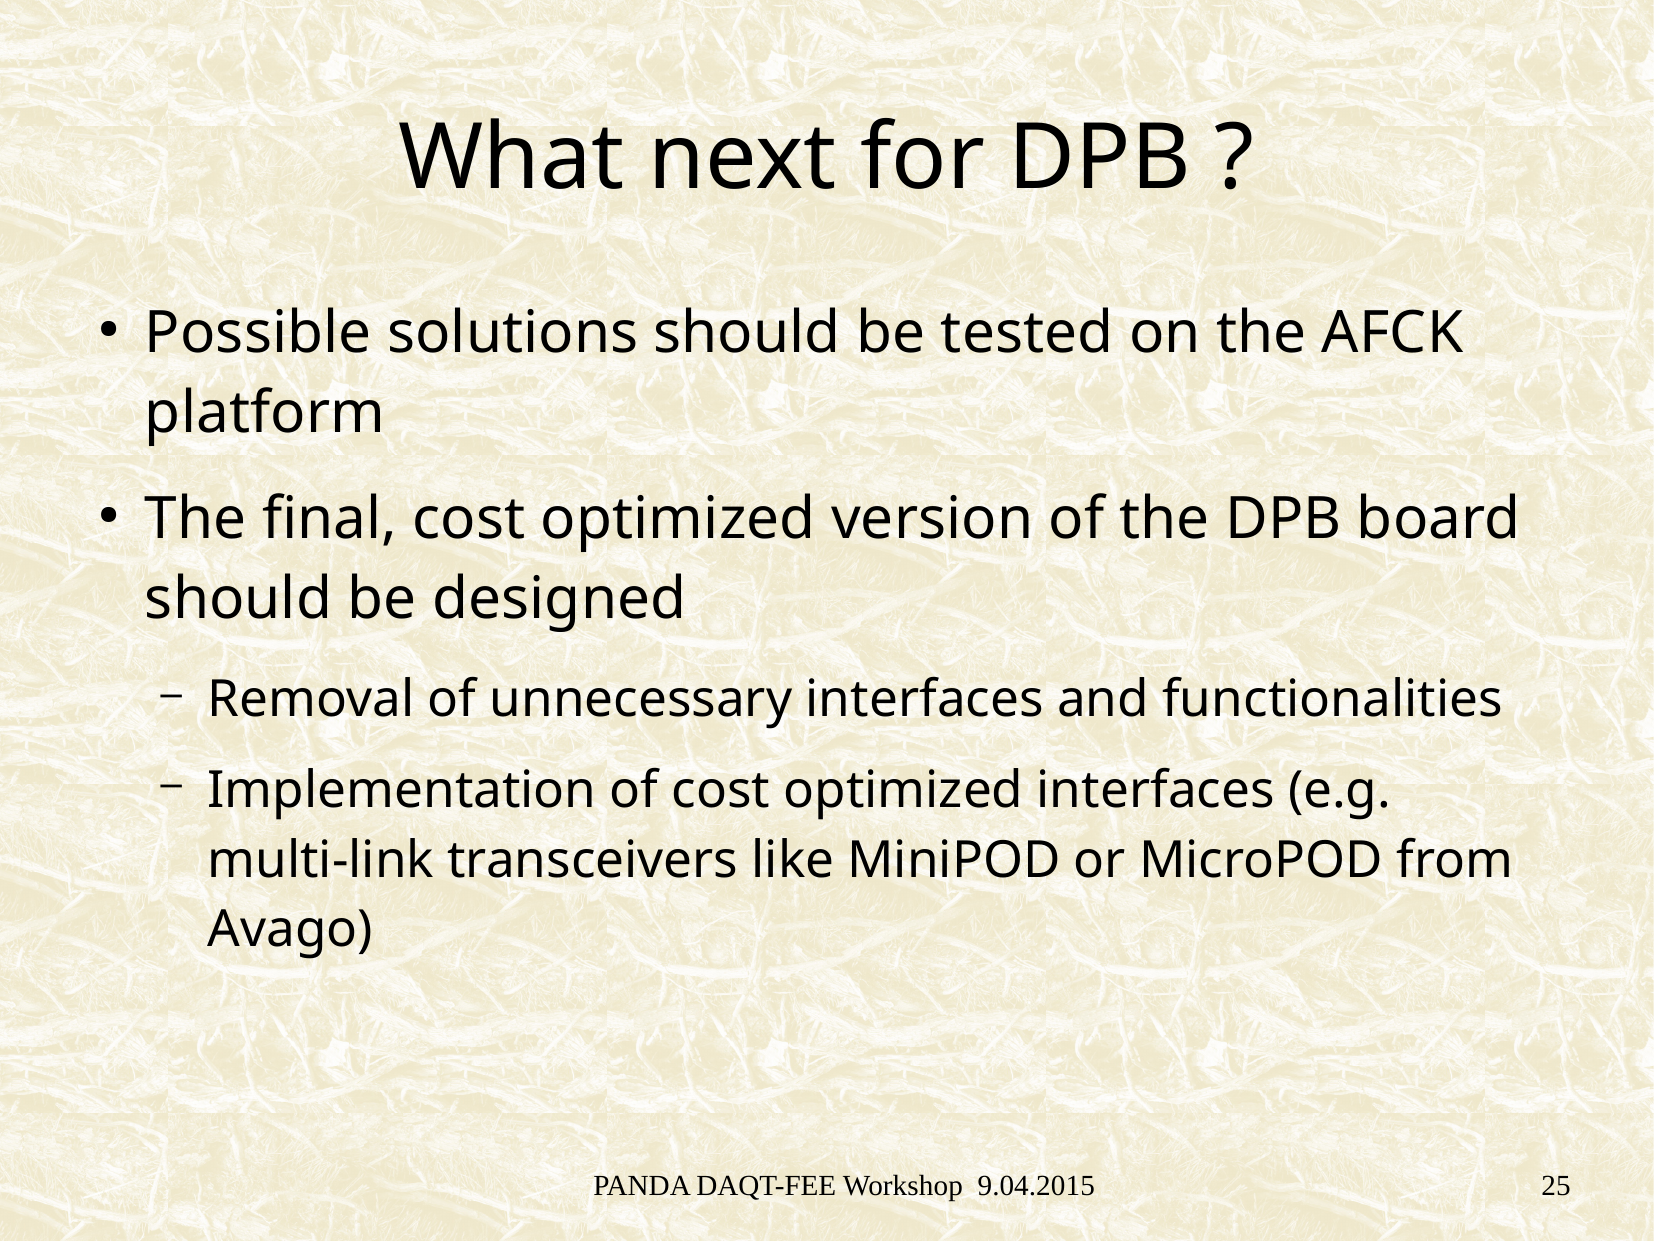

# What next for DPB ?
Possible solutions should be tested on the AFCK platform
The final, cost optimized version of the DPB board should be designed
Removal of unnecessary interfaces and functionalities
Implementation of cost optimized interfaces (e.g. multi-link transceivers like MiniPOD or MicroPOD from Avago)
PANDA DAQT-FEE Workshop 9.04.2015
25